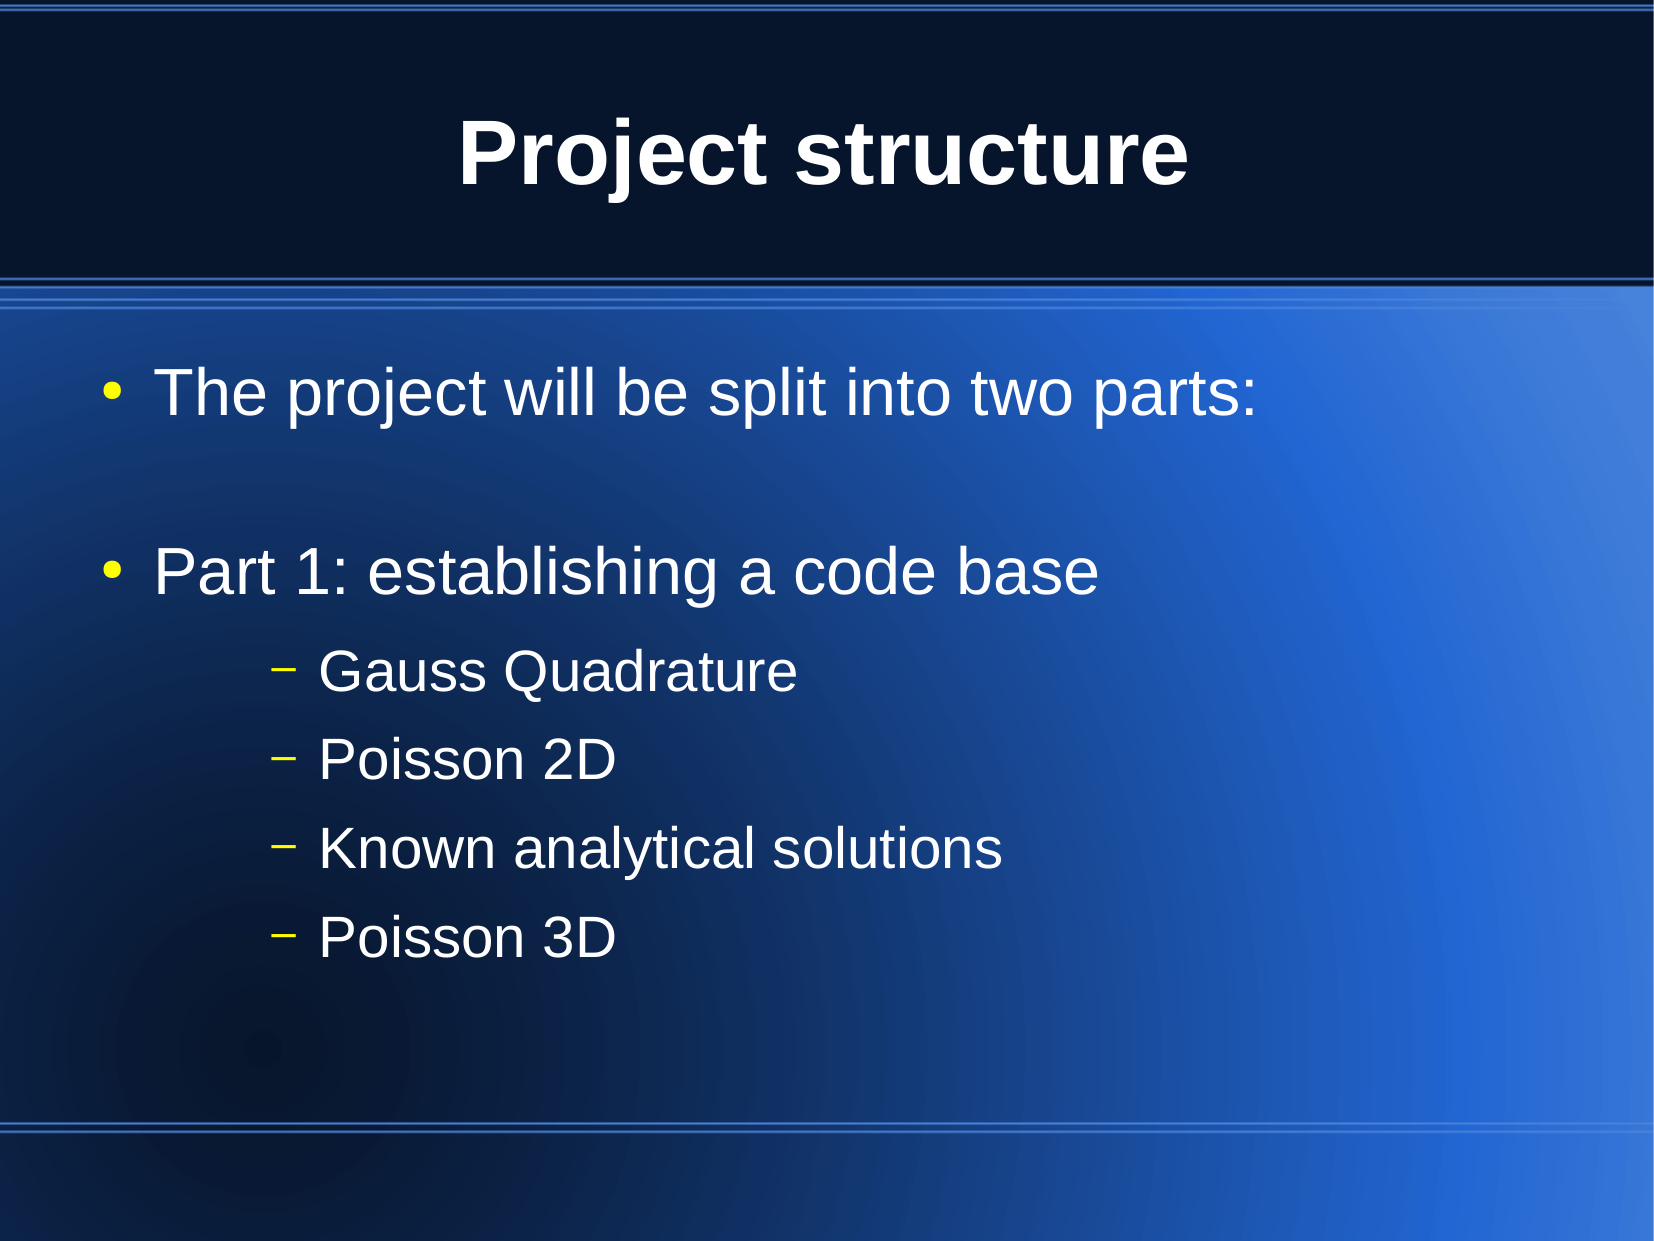

# Project structure
The project will be split into two parts:
Part 1: establishing a code base
Gauss Quadrature
Poisson 2D
Known analytical solutions
Poisson 3D